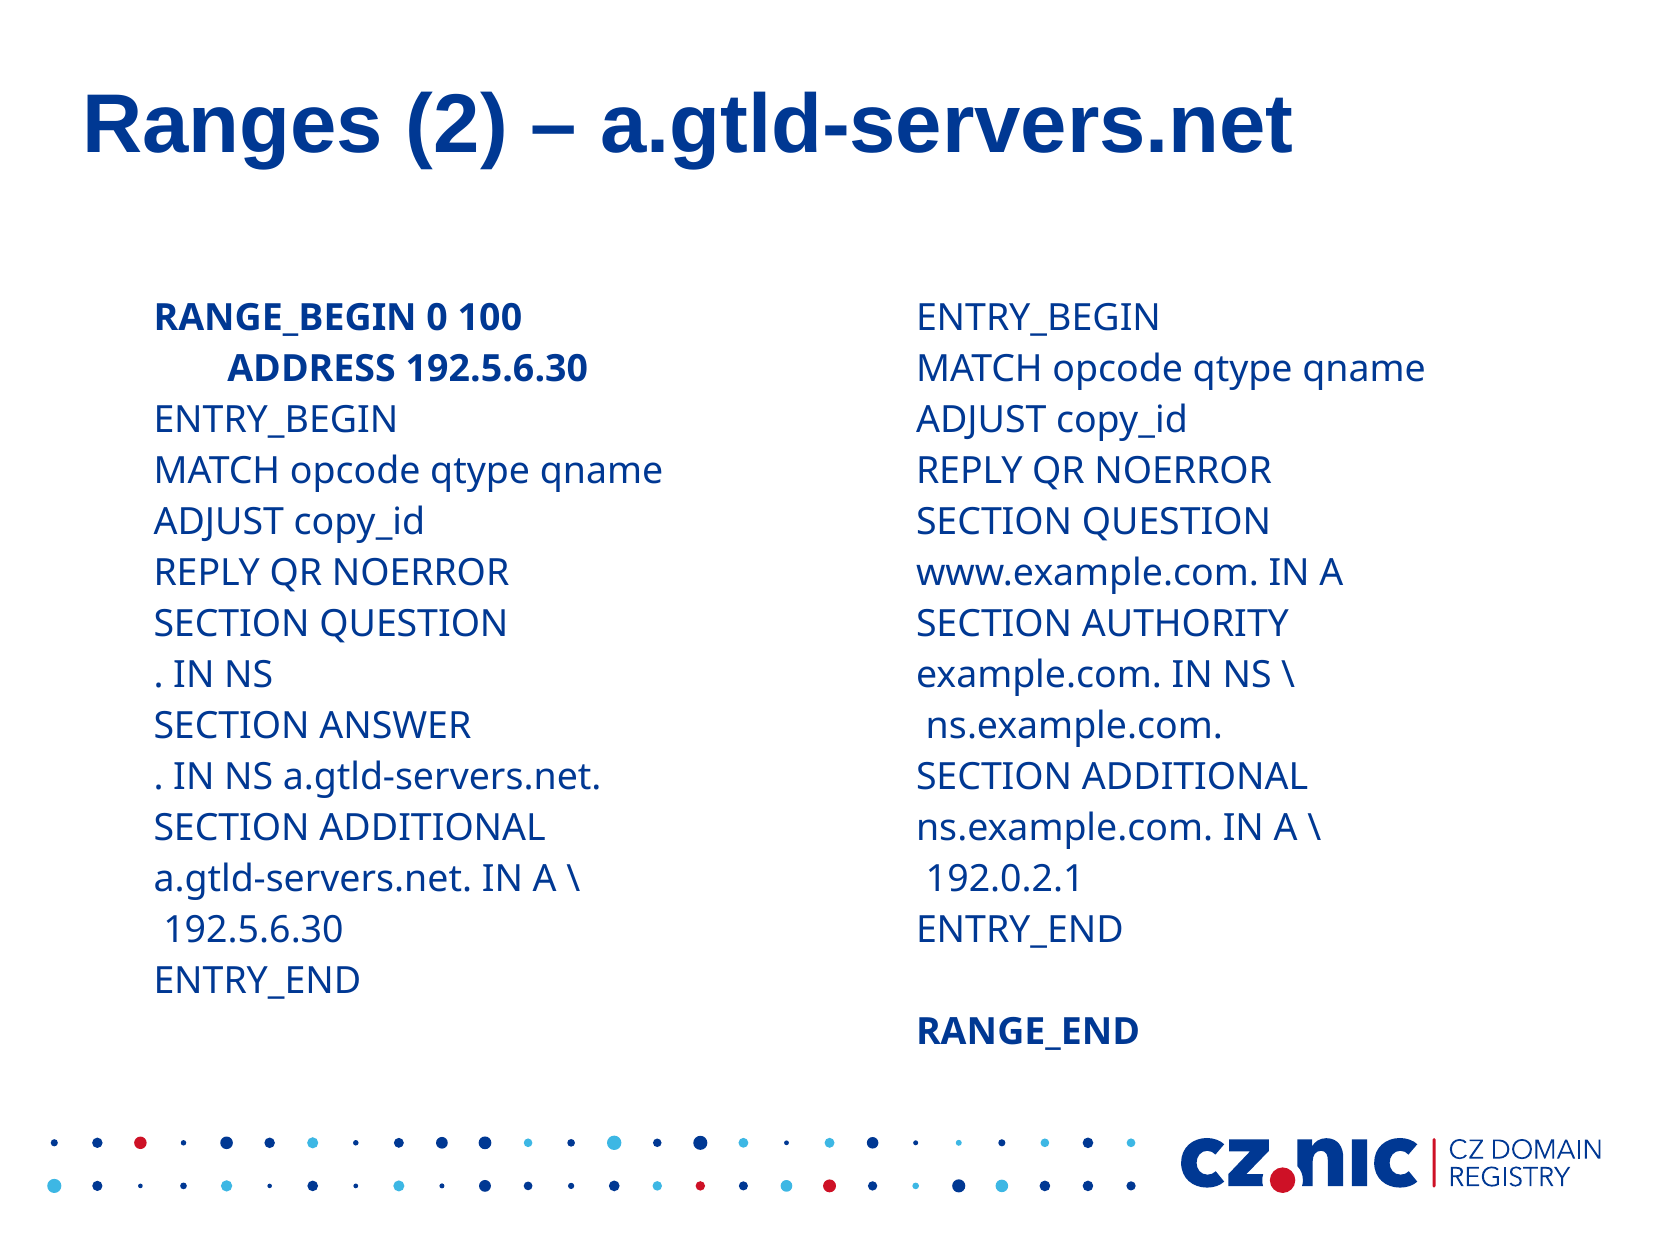

# Ranges (2) – a.gtld-servers.net
RANGE_BEGIN 0 100
	ADDRESS 192.5.6.30
ENTRY_BEGIN
MATCH opcode qtype qname
ADJUST copy_id
REPLY QR NOERROR
SECTION QUESTION
. IN NS
SECTION ANSWER
. IN NS a.gtld-servers.net.
SECTION ADDITIONAL
a.gtld-servers.net. IN A \
 192.5.6.30
ENTRY_END
ENTRY_BEGIN
MATCH opcode qtype qname
ADJUST copy_id
REPLY QR NOERROR
SECTION QUESTION
www.example.com. IN A
SECTION AUTHORITY
example.com. IN NS \
 ns.example.com.
SECTION ADDITIONAL
ns.example.com. IN A \
 192.0.2.1
ENTRY_END
RANGE_END